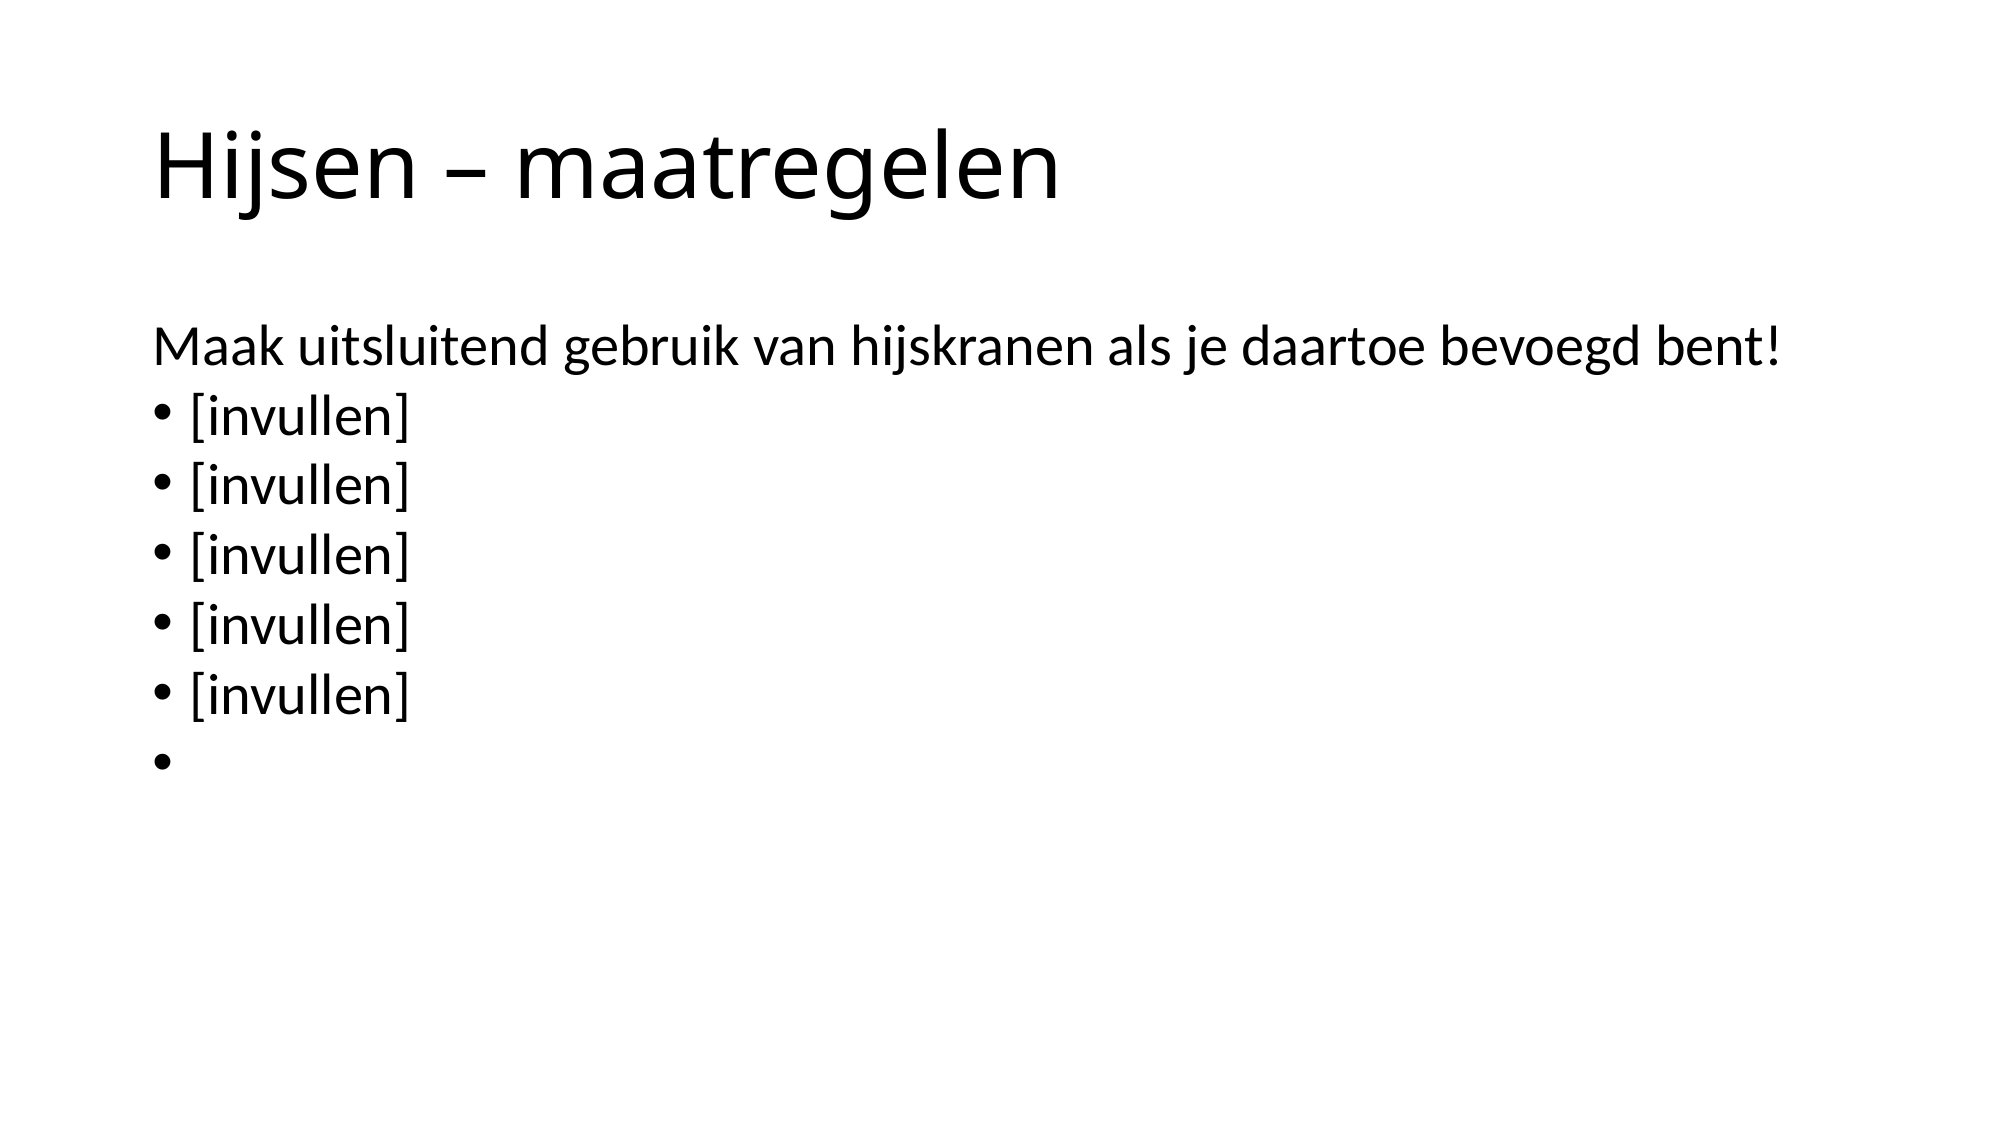

# Hijsen – maatregelen
Maak uitsluitend gebruik van hijskranen als je daartoe bevoegd bent!
[invullen]
[invullen]
[invullen]
[invullen]
[invullen]